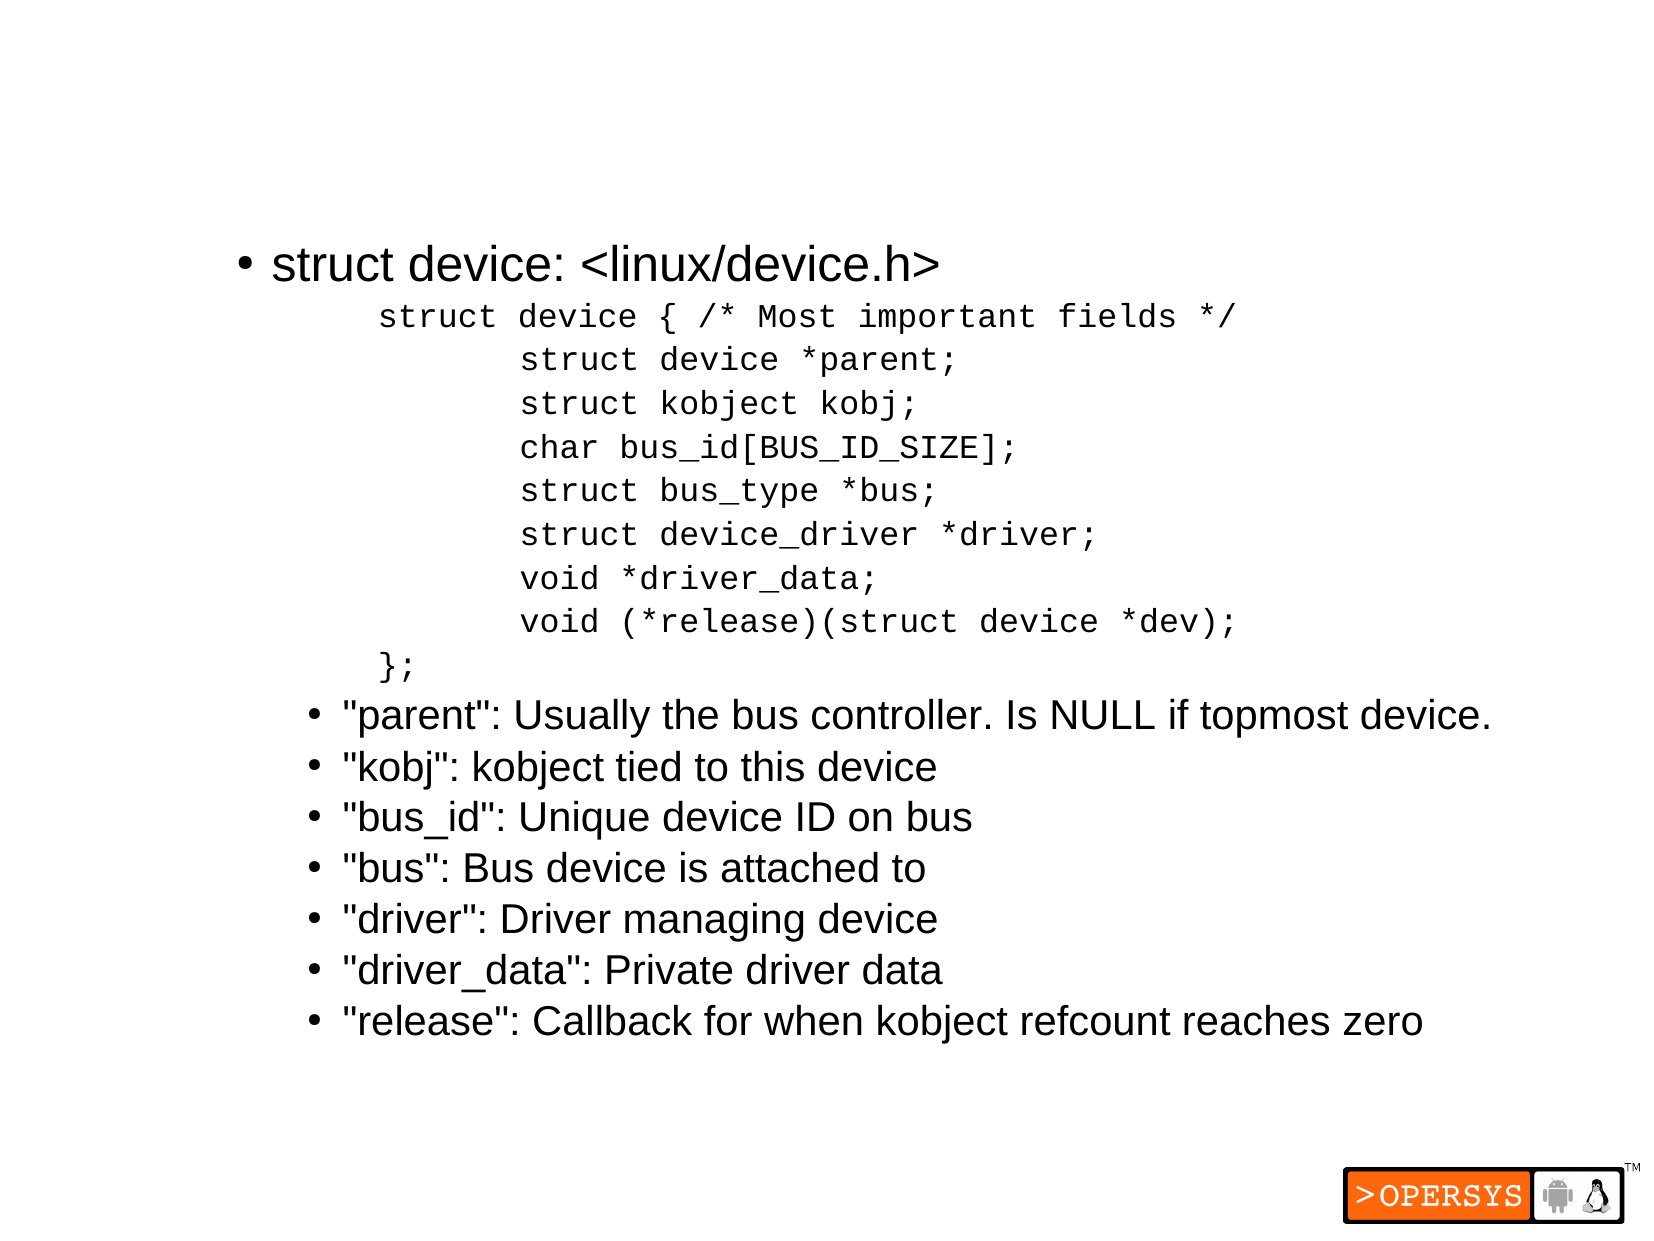

# struct device: <linux/device.h>
struct device { /* Most important fields */
struct device *parent;
struct kobject kobj;
char bus_id[BUS_ID_SIZE];
struct bus_type *bus;
struct device_driver *driver;
void *driver_data;
void (*release)(struct device *dev);
};
"parent": Usually the bus controller. Is NULL if topmost device.
"kobj": kobject tied to this device
"bus_id": Unique device ID on bus
"bus": Bus device is attached to
"driver": Driver managing device
"driver_data": Private driver data
"release": Callback for when kobject refcount reaches zero